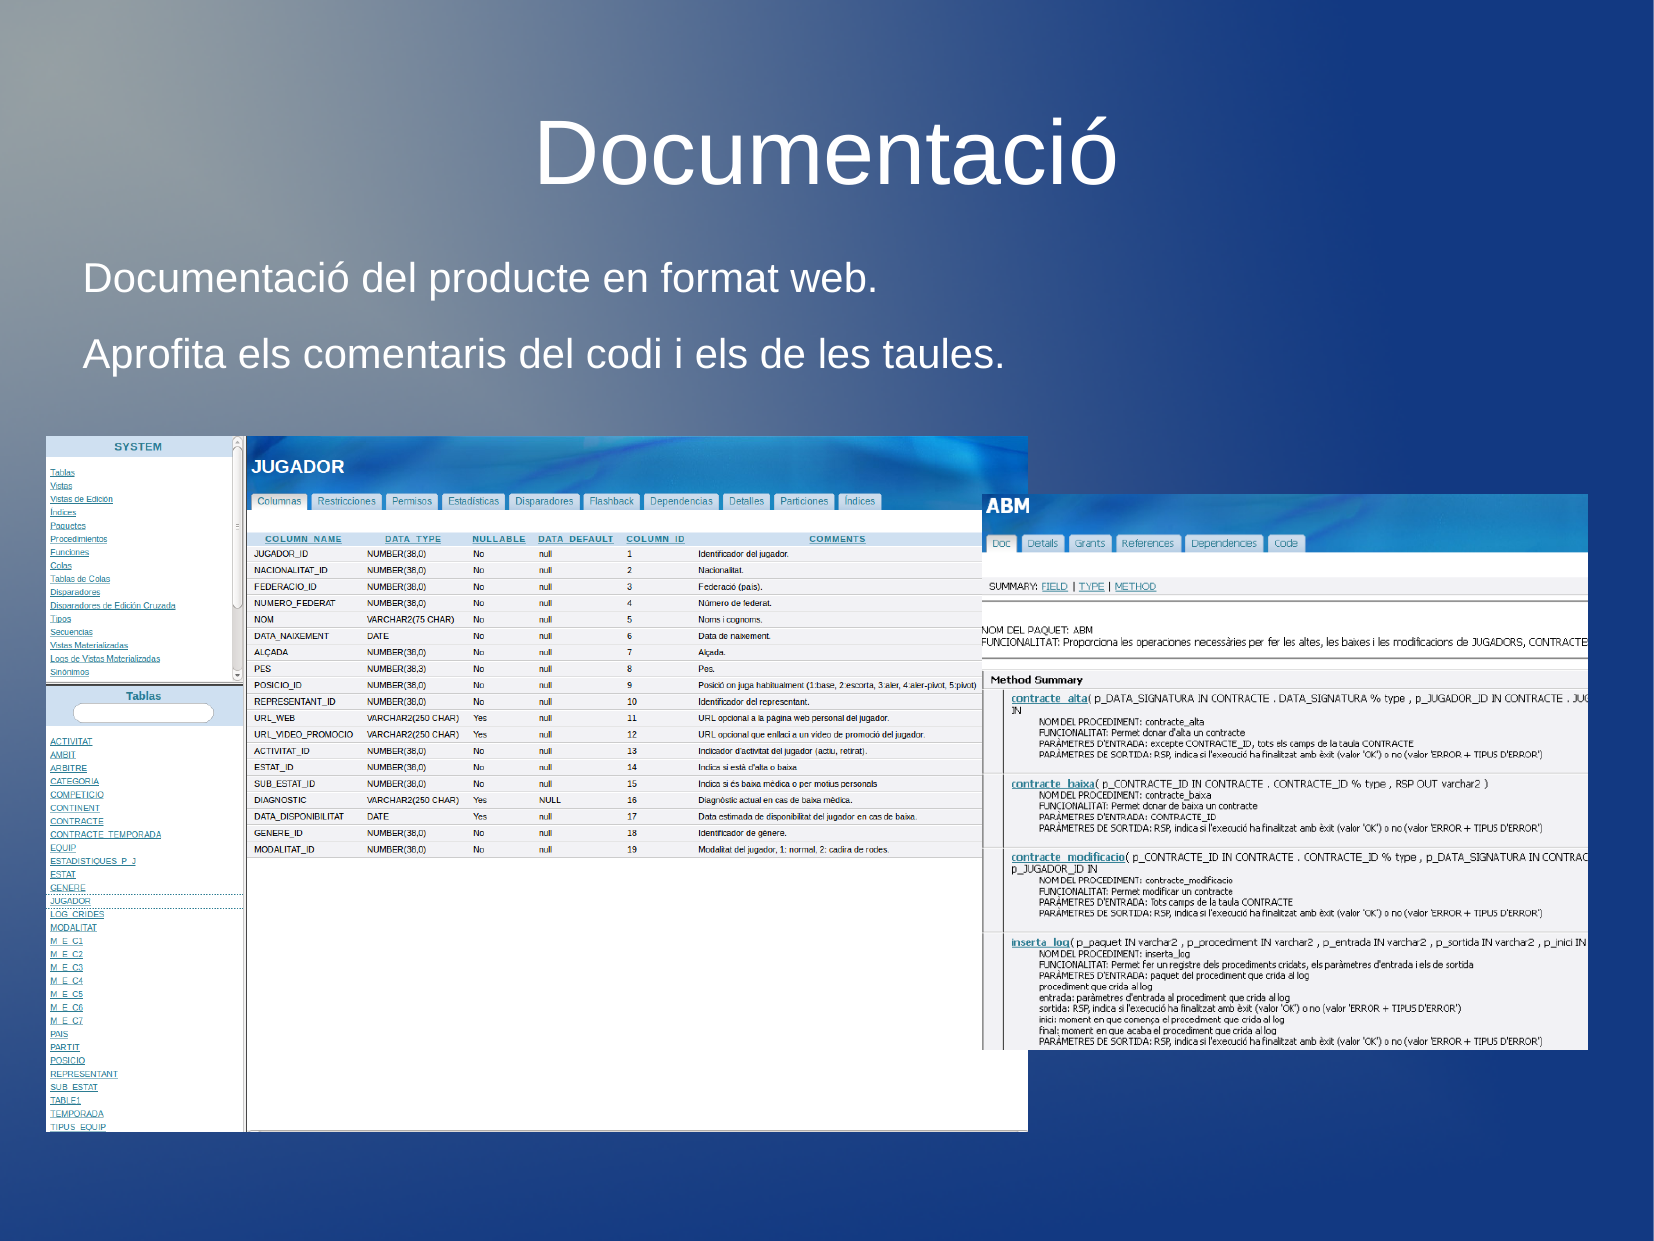

# Documentació
Documentació del producte en format web.
Aprofita els comentaris del codi i els de les taules.